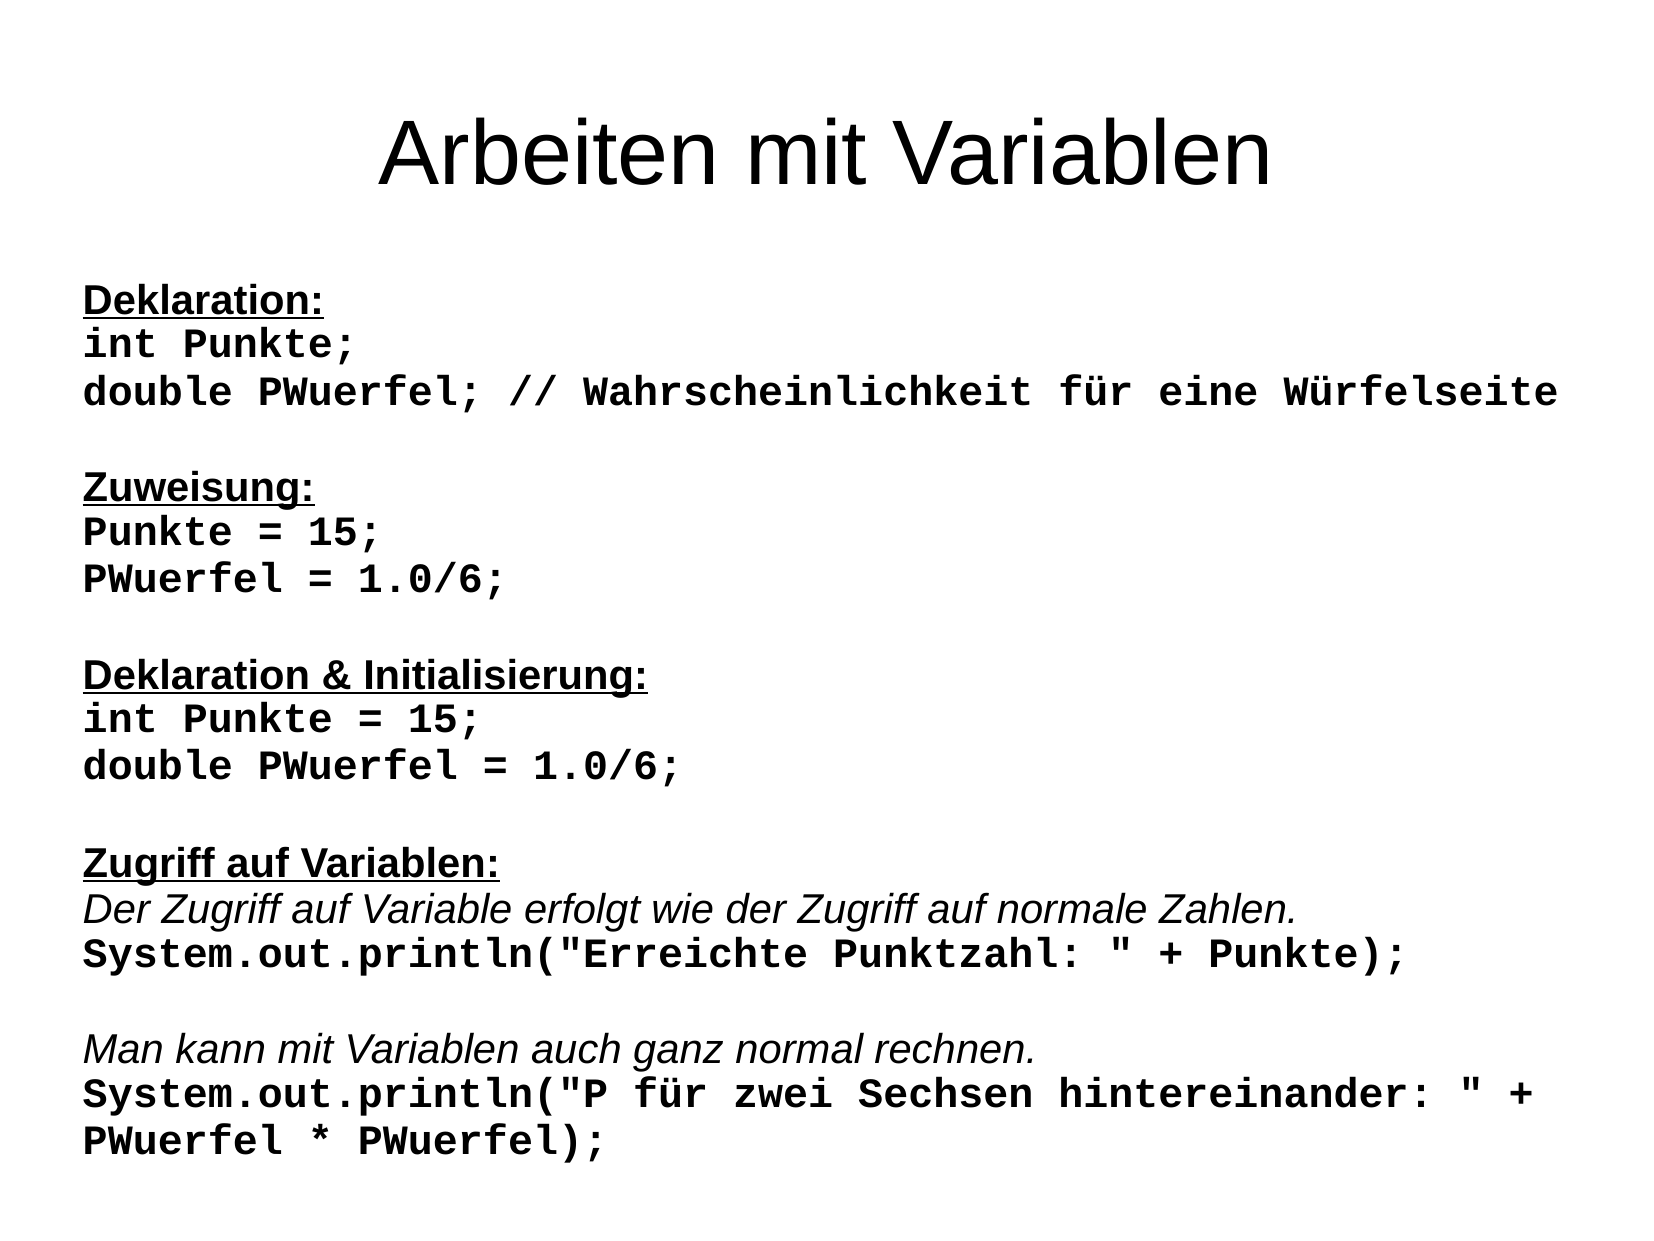

# Arbeiten mit Variablen
Deklaration:
int Punkte;
double PWuerfel; // Wahrscheinlichkeit für eine Würfelseite
Zuweisung:
Punkte = 15;
PWuerfel = 1.0/6;
Deklaration & Initialisierung:
int Punkte = 15;
double PWuerfel = 1.0/6;
Zugriff auf Variablen:
Der Zugriff auf Variable erfolgt wie der Zugriff auf normale Zahlen.
System.out.println("Erreichte Punktzahl: " + Punkte);
Man kann mit Variablen auch ganz normal rechnen.
System.out.println("P für zwei Sechsen hintereinander: " + PWuerfel * PWuerfel);